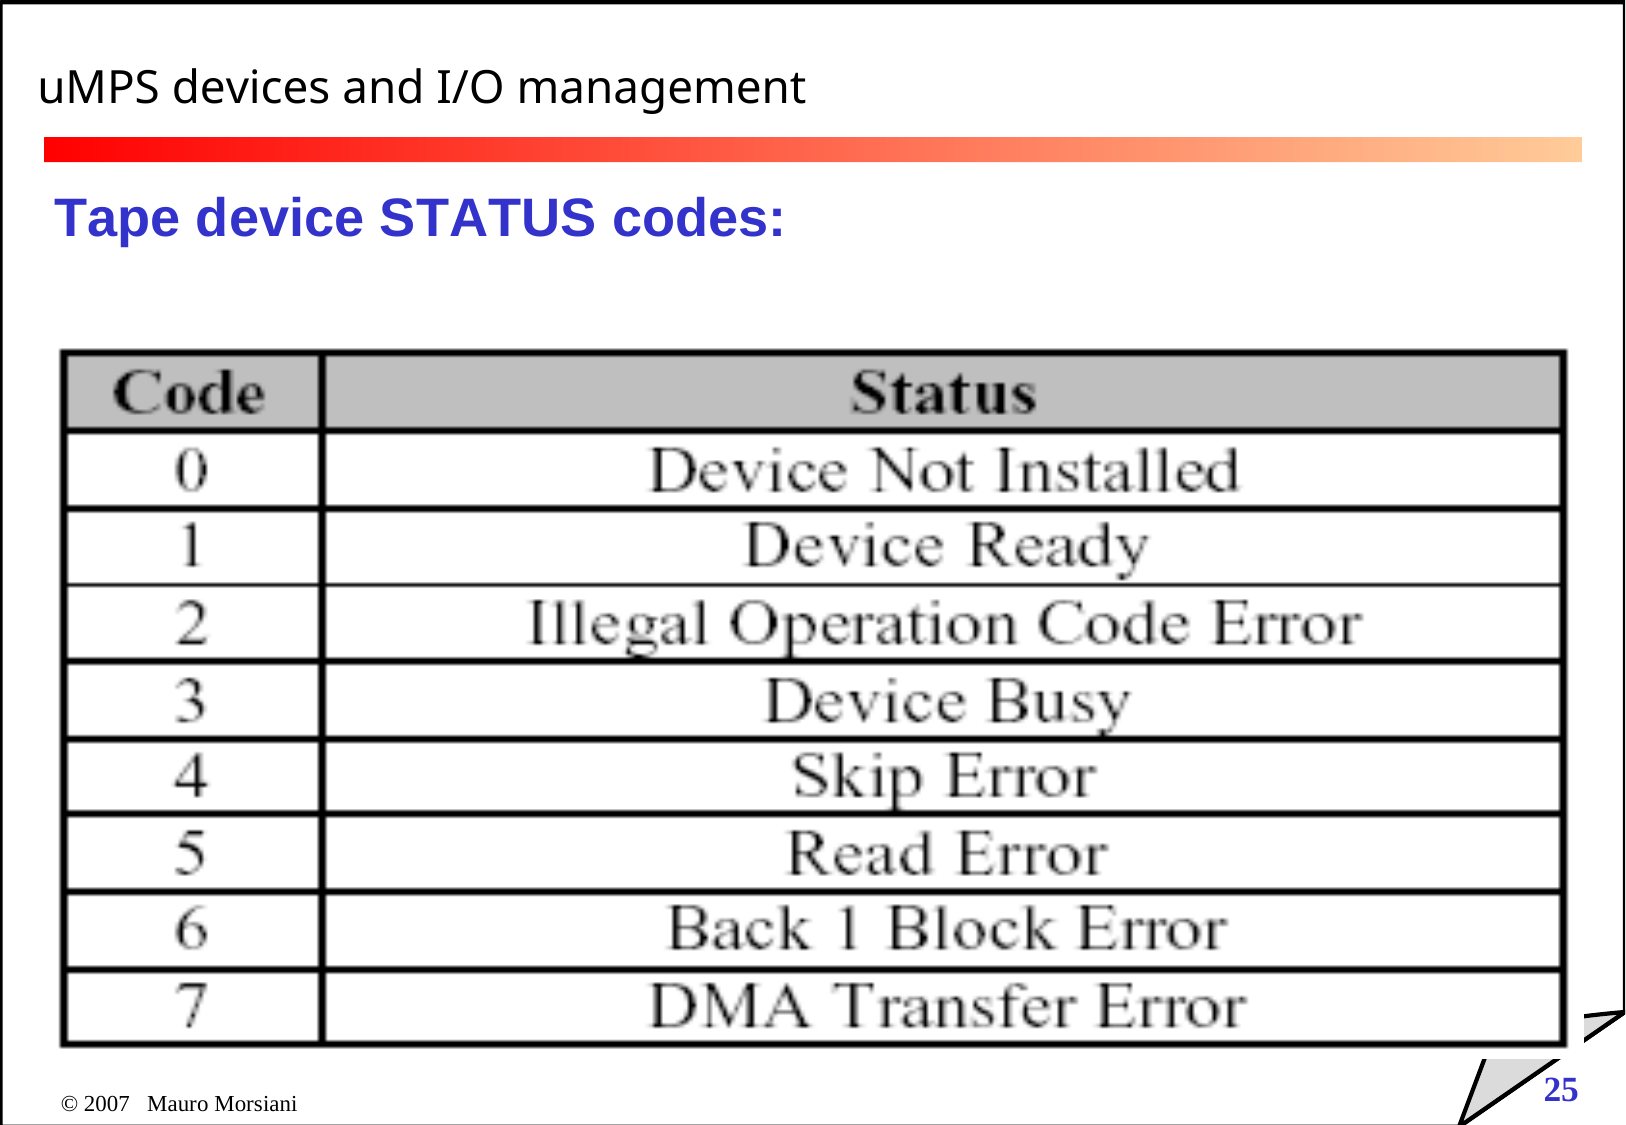

# uMPS devices and I/O management
Tape device STATUS codes: